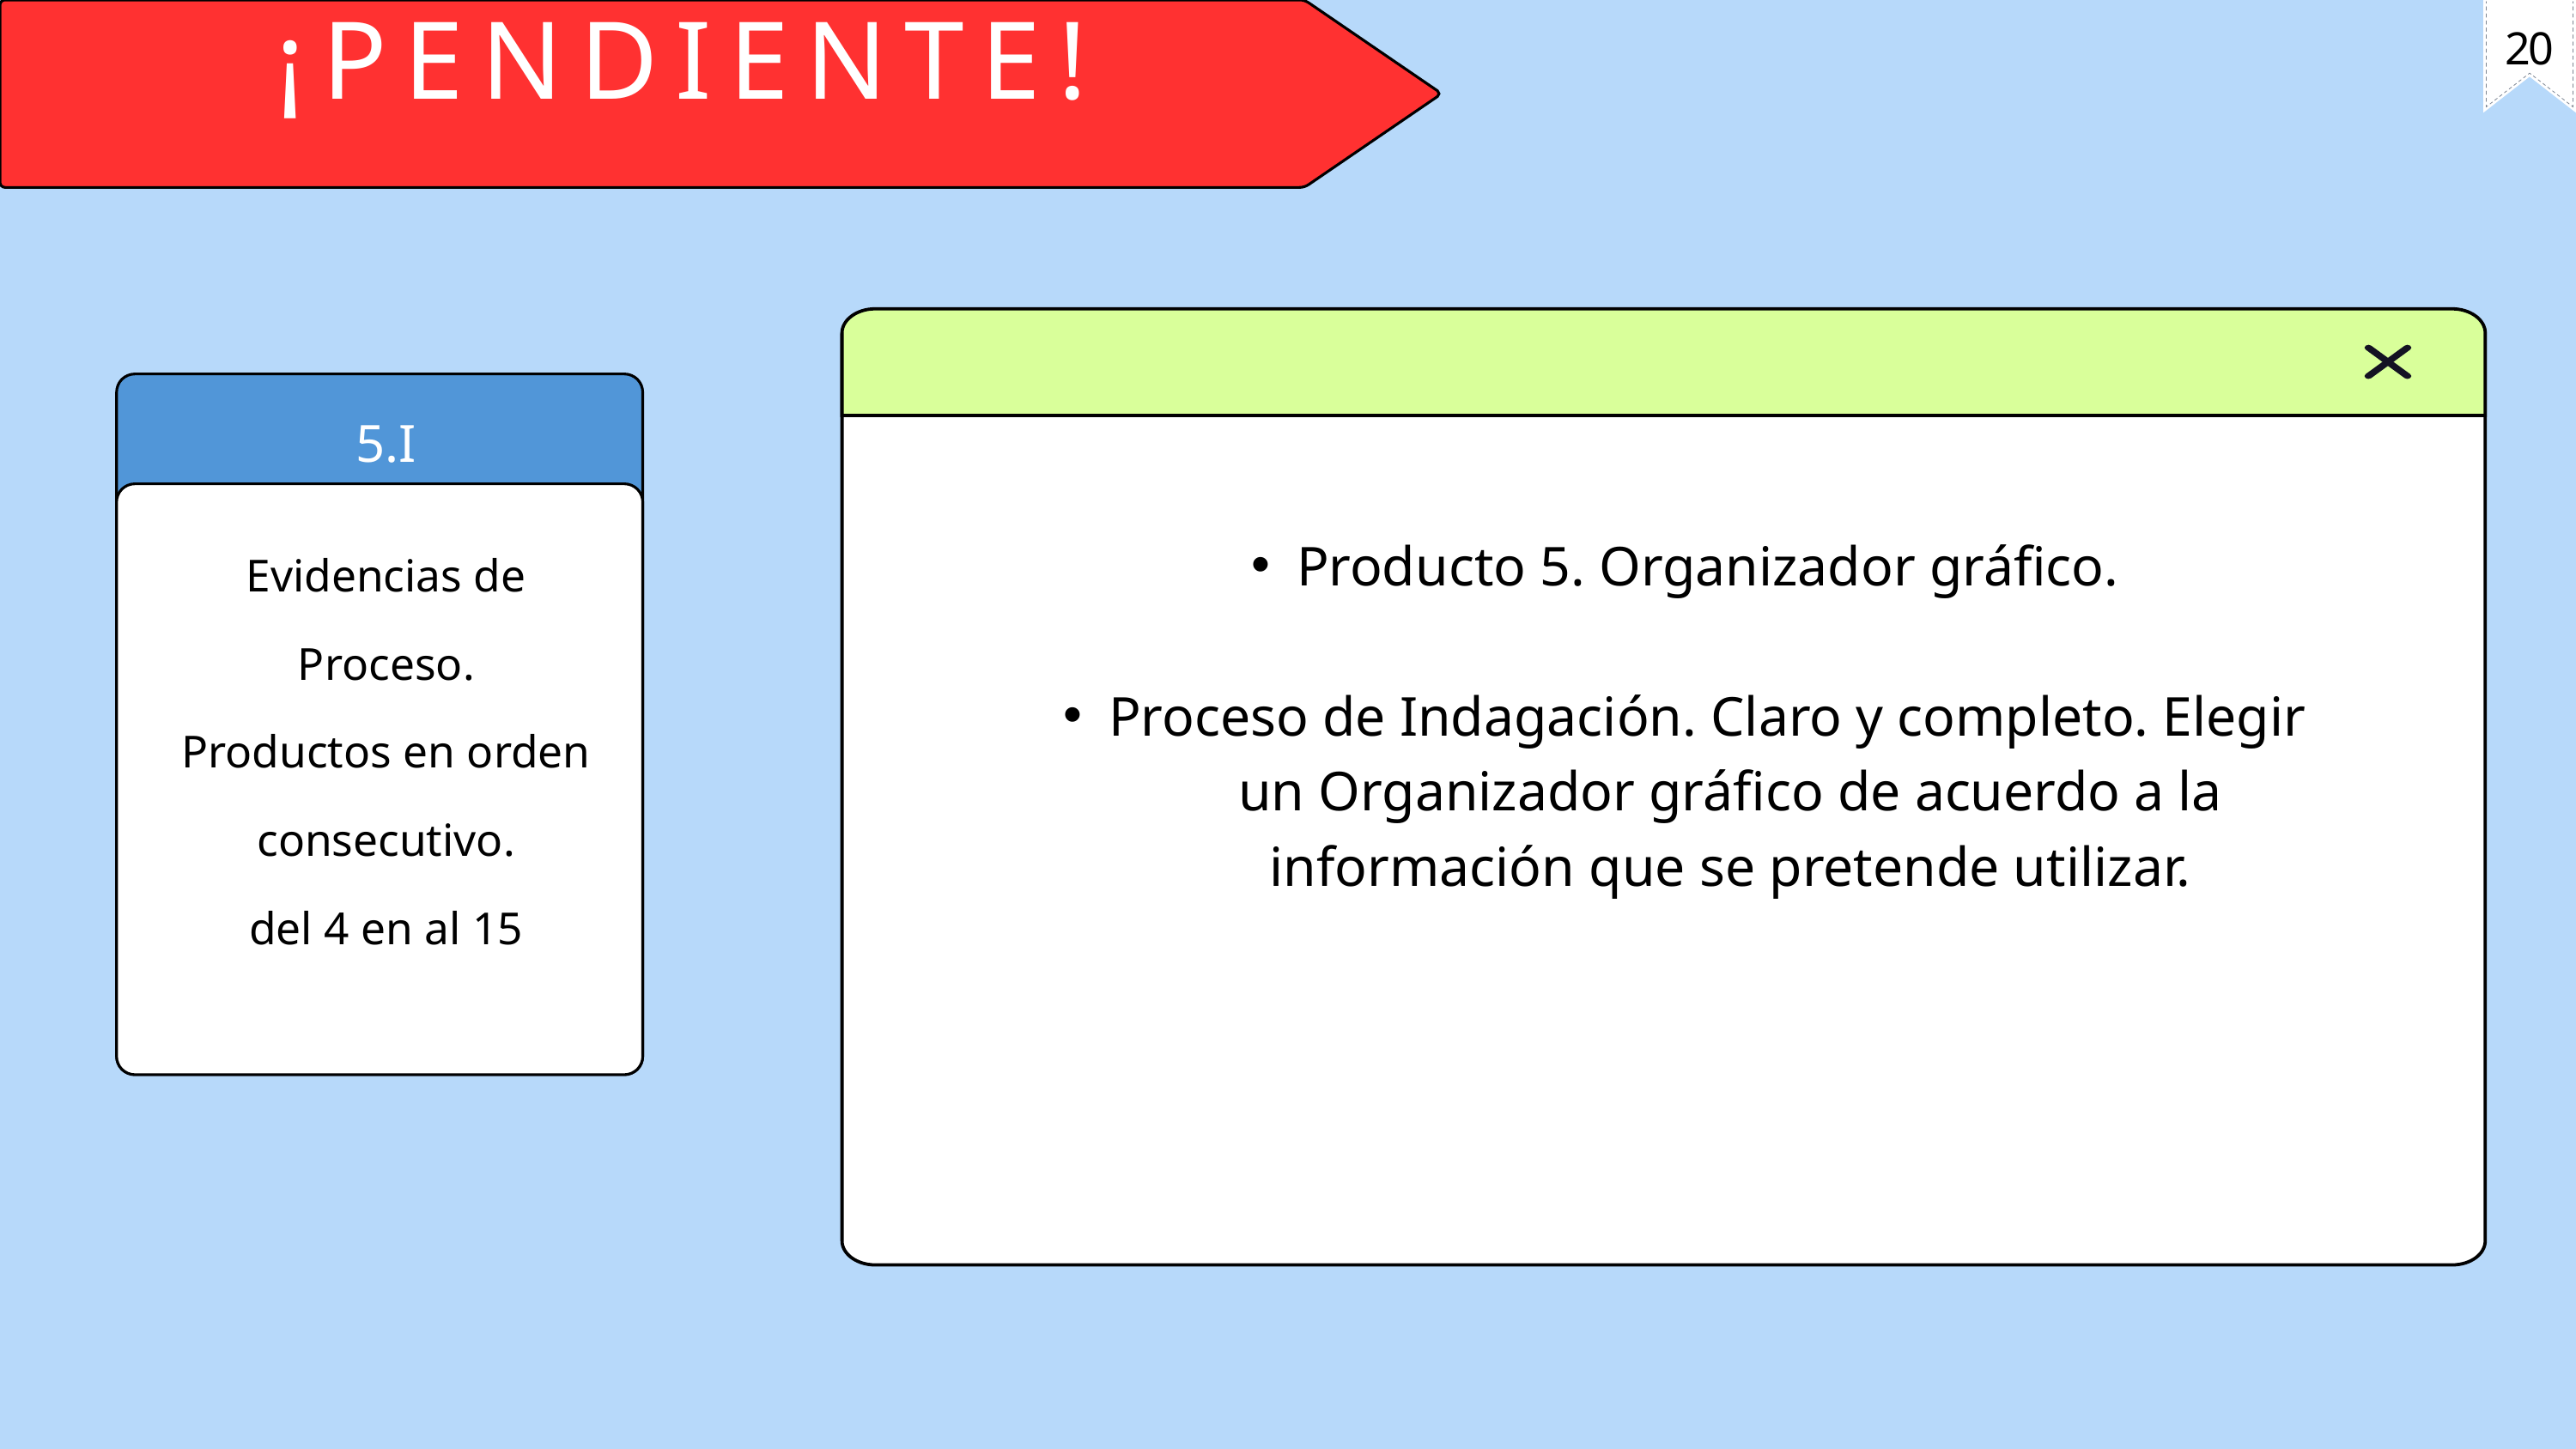

¡PENDIENTE!
20
5.I
Evidencias de Proceso.
Productos en orden consecutivo.
del 4 en al 15
Producto 5. Organizador gráfico.
Proceso de Indagación. Claro y completo. Elegir un Organizador gráfico de acuerdo a la información que se pretende utilizar.